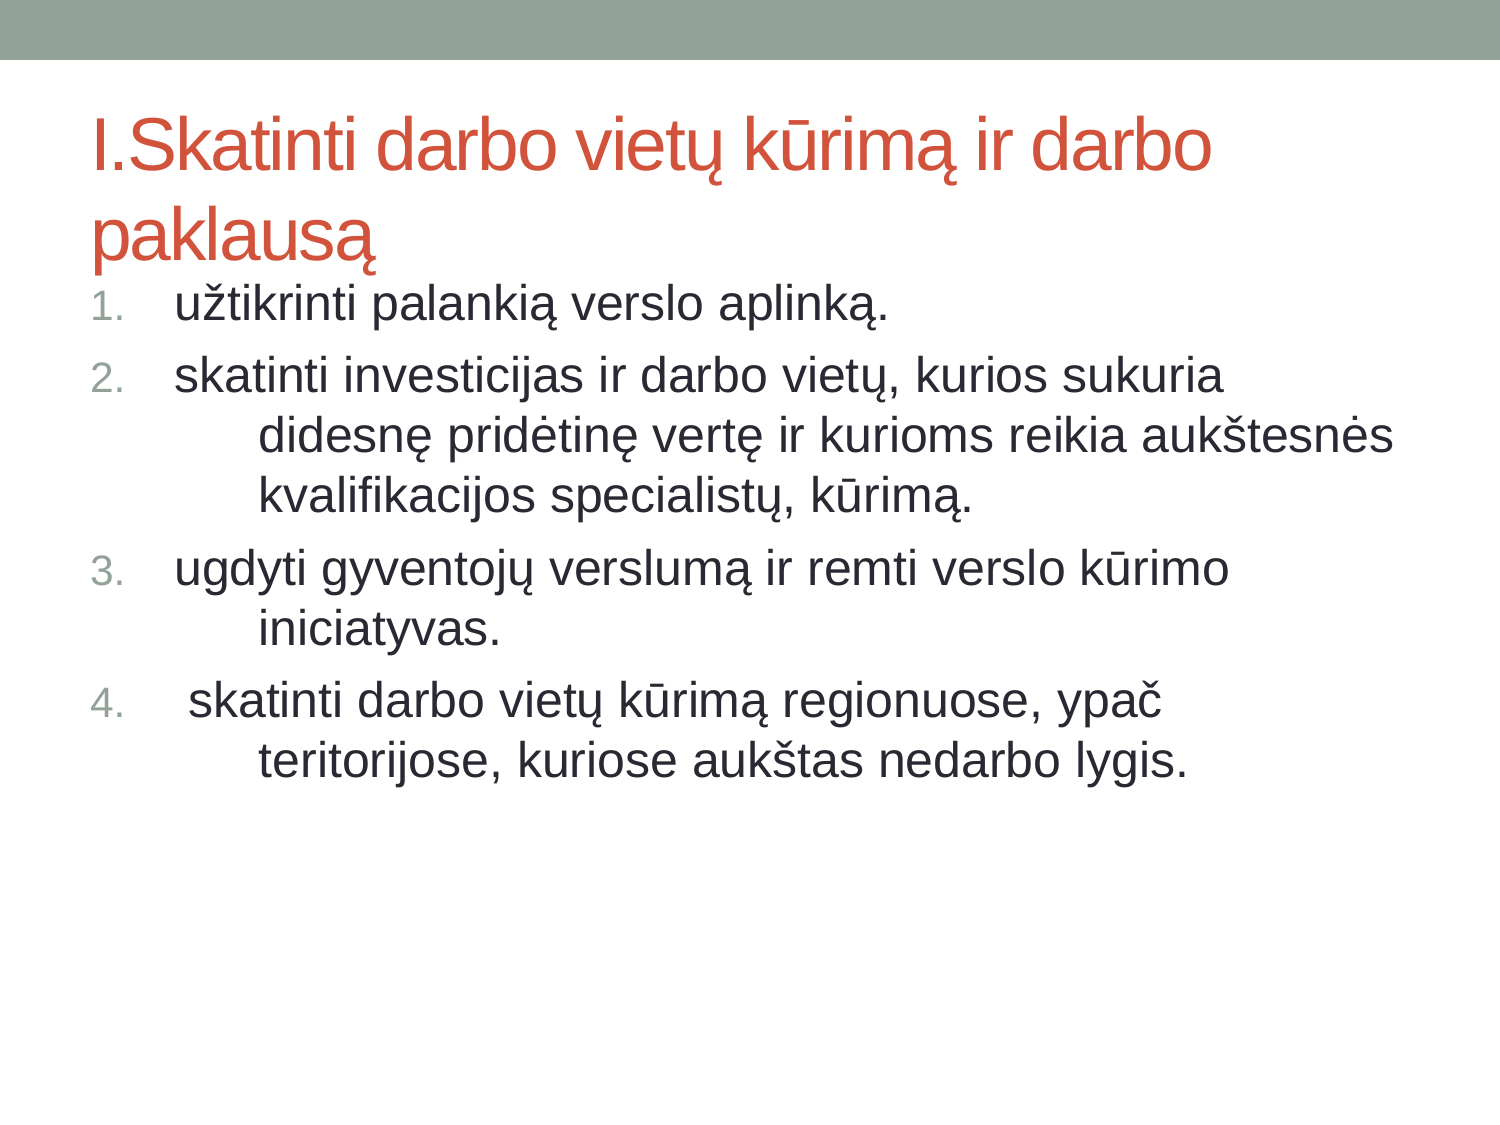

# I.Skatinti darbo vietų kūrimą ir darbo paklausą
užtikrinti palankią verslo aplinką.
skatinti investicijas ir darbo vietų, kurios sukuria didesnę pridėtinę vertę ir kurioms reikia aukštesnės kvalifikacijos specialistų, kūrimą.
ugdyti gyventojų verslumą ir remti verslo kūrimo iniciatyvas.
 skatinti darbo vietų kūrimą regionuose, ypač teritorijose, kuriose aukštas nedarbo lygis.